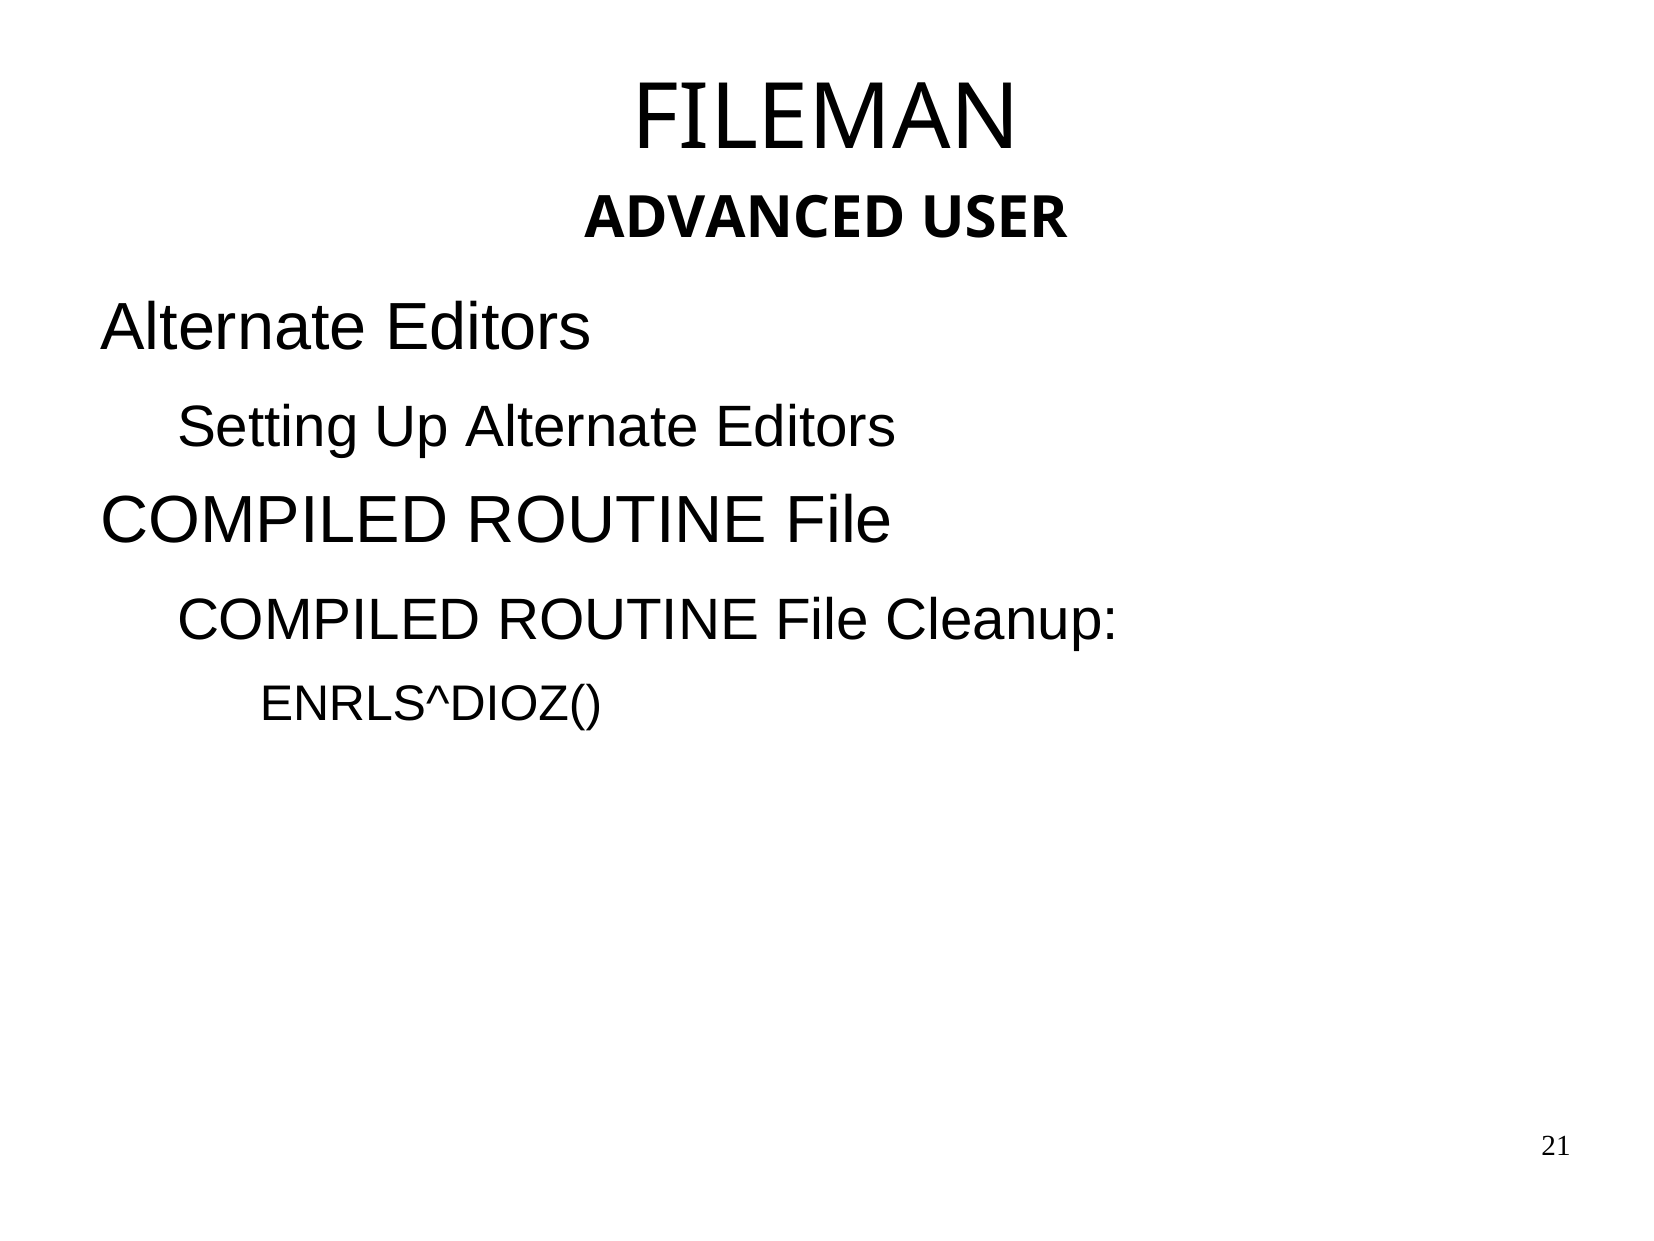

# FILEMAN ADVANCED USER
Alternate Editors
Setting Up Alternate Editors
COMPILED ROUTINE File
COMPILED ROUTINE File Cleanup:
ENRLS^DIOZ()
21